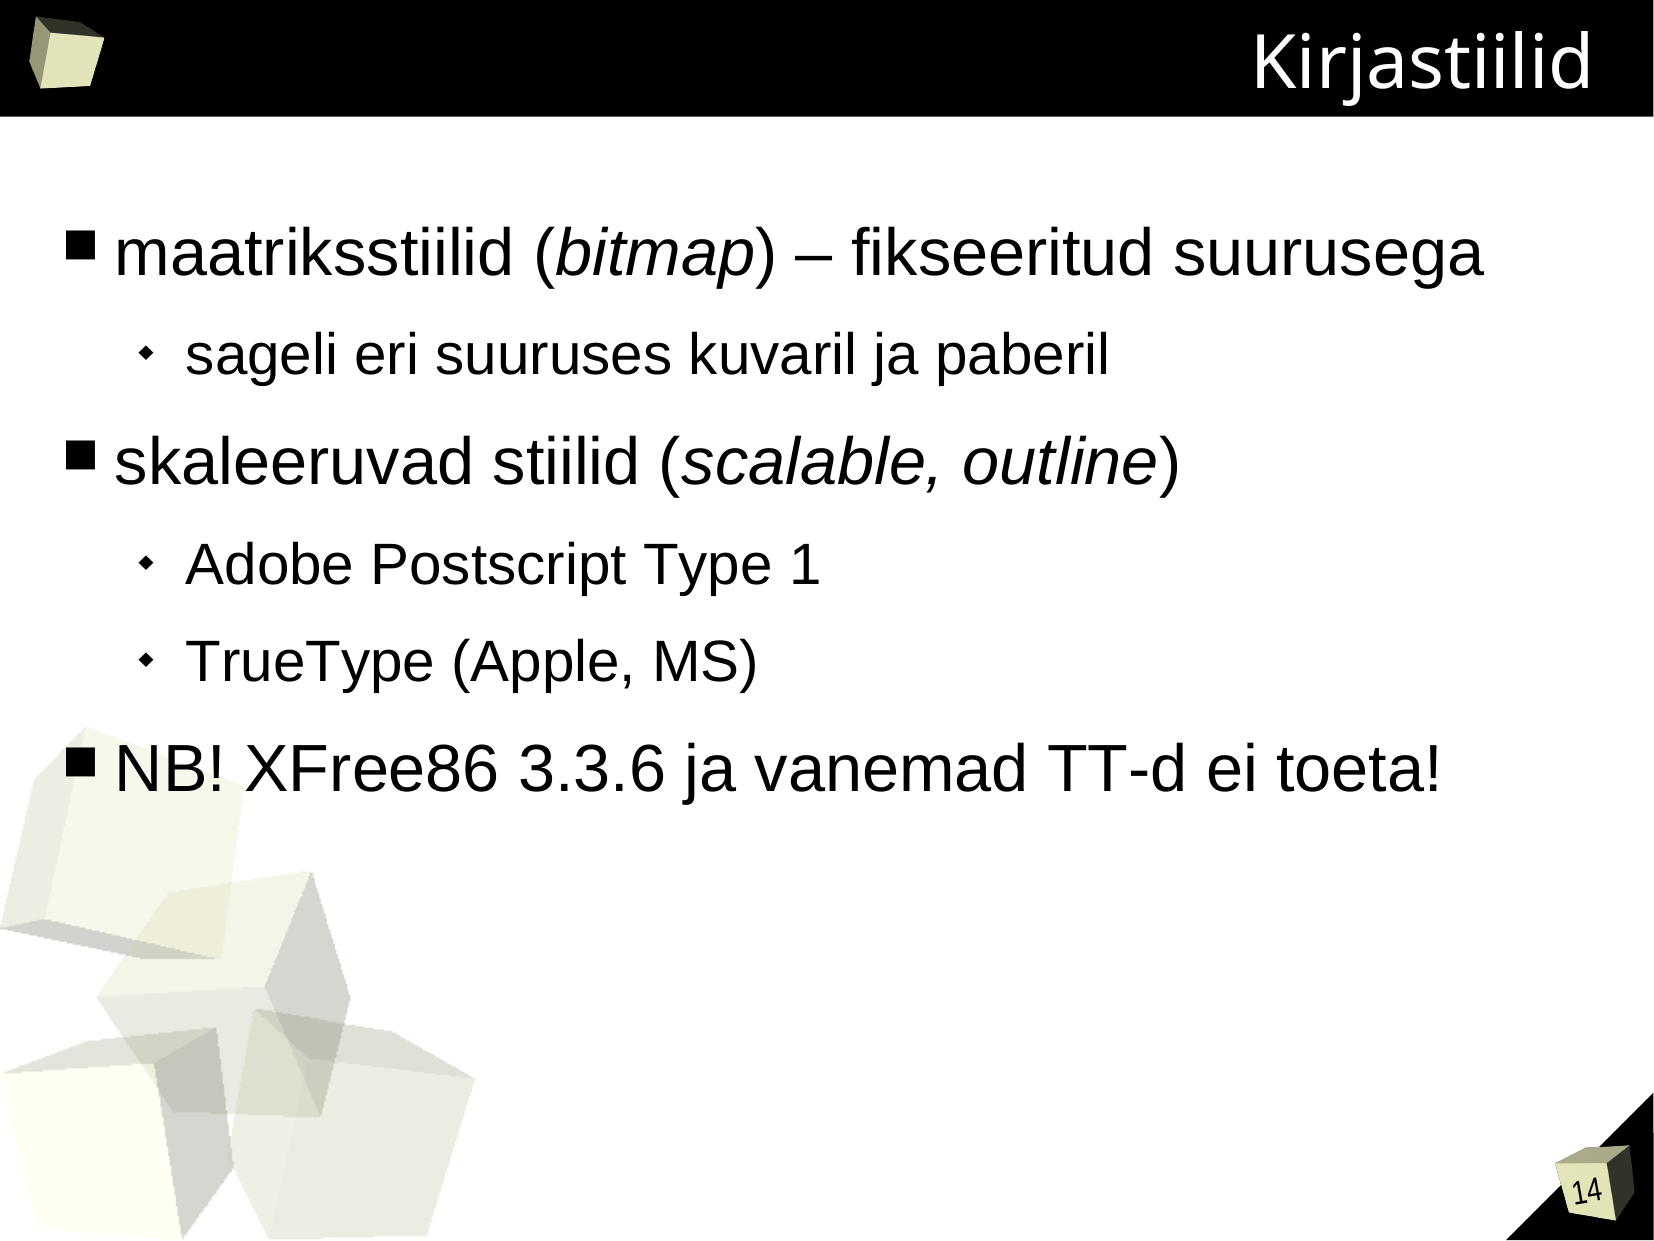

# Kirjastiilid
maatriksstiilid (bitmap) – fikseeritud suurusega
sageli eri suuruses kuvaril ja paberil
skaleeruvad stiilid (scalable, outline)
Adobe Postscript Type 1
TrueType (Apple, MS)
NB! XFree86 3.3.6 ja vanemad TT-d ei toeta!